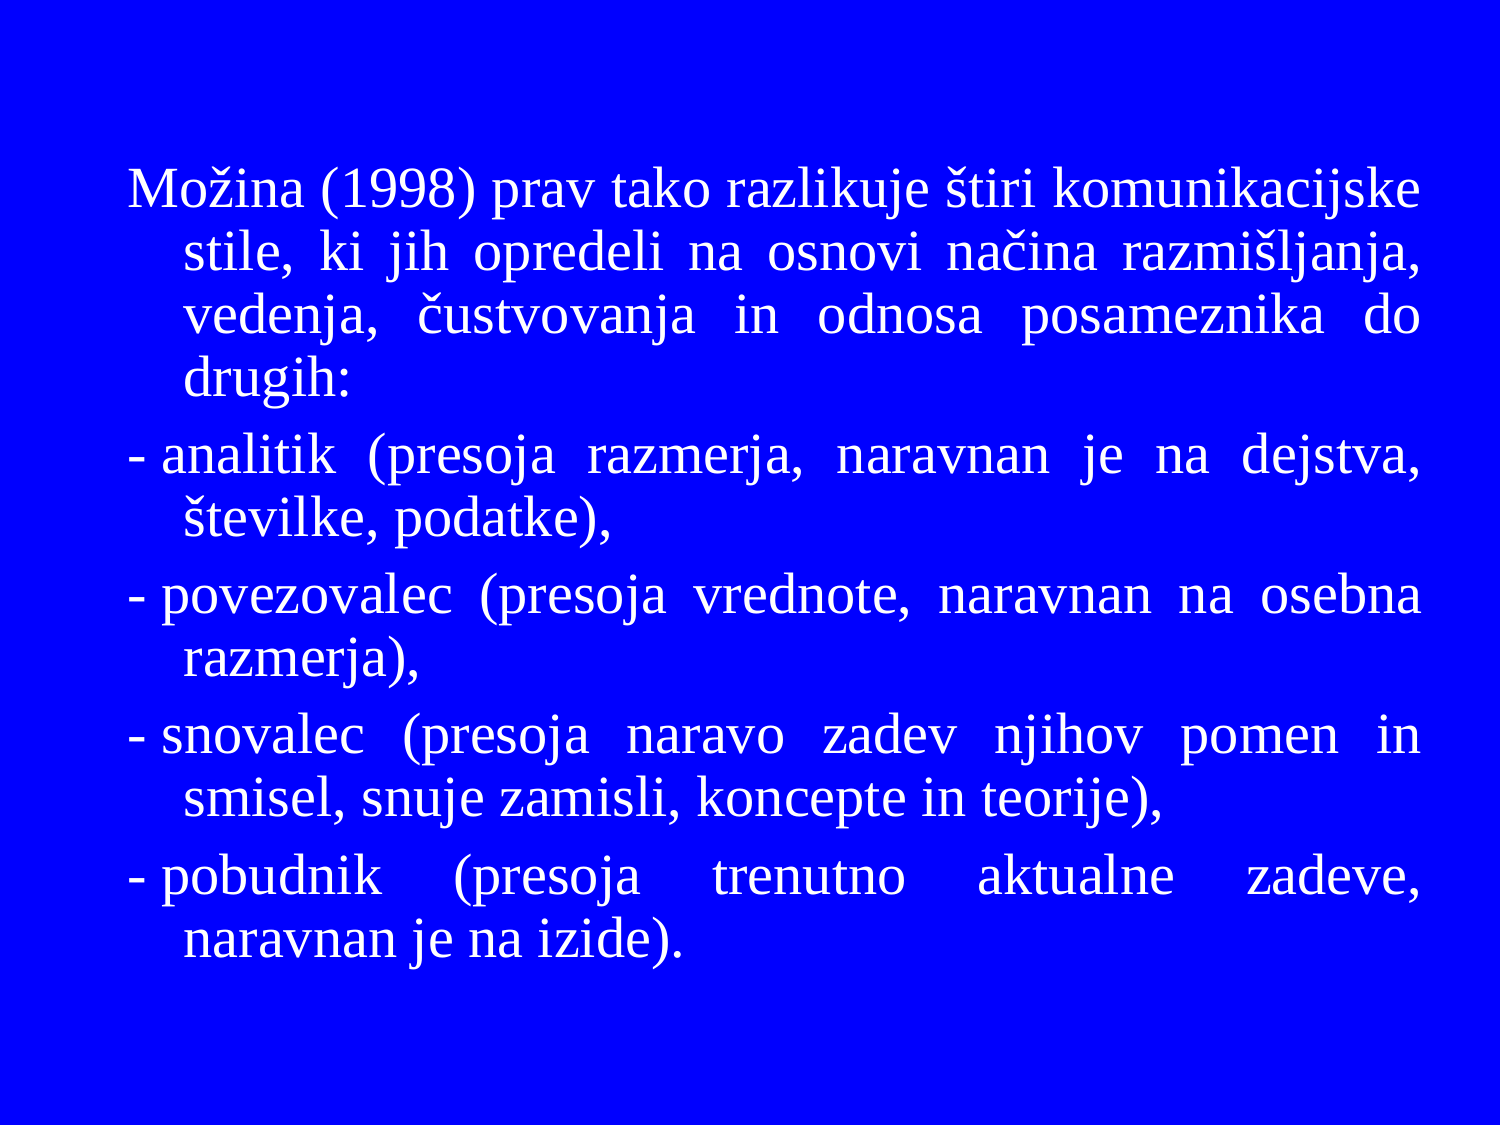

# Možina (1998) prav tako razlikuje štiri komunikacijske stile, ki jih opredeli na osnovi načina razmišljanja, vedenja, čustvovanja in odnosa posameznika do drugih:
- analitik (presoja razmerja, naravnan je na dejstva, številke, podatke),
- povezovalec (presoja vrednote, naravnan na osebna razmerja),
- snovalec (presoja naravo zadev njihov pomen in smisel, snuje zamisli, koncepte in teorije),
- pobudnik (presoja trenutno aktualne zadeve, naravnan je na izide).